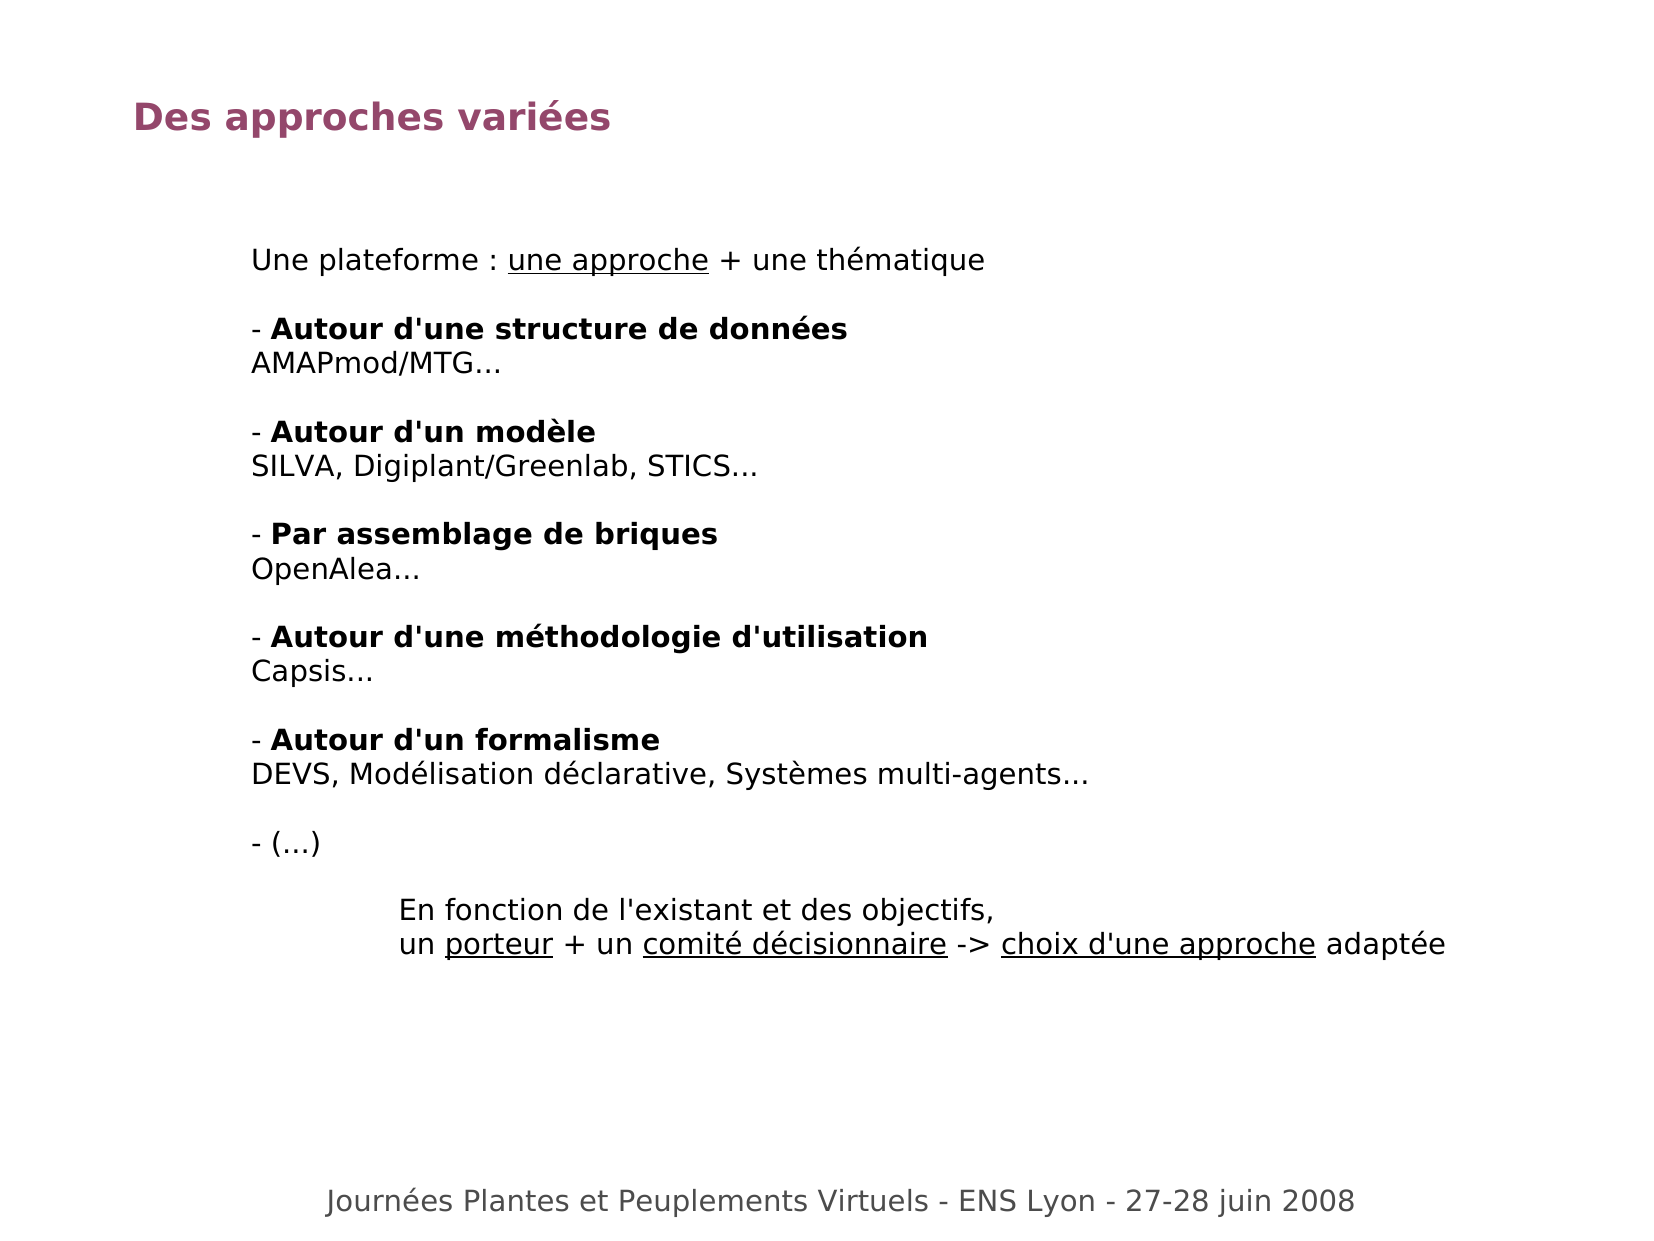

Des approches variées
Une plateforme : une approche + une thématique
- Autour d'une structure de données
AMAPmod/MTG...
- Autour d'un modèle
SILVA, Digiplant/Greenlab, STICS...
- Par assemblage de briques
OpenAlea...
- Autour d'une méthodologie d'utilisation
Capsis...
- Autour d'un formalisme
DEVS, Modélisation déclarative, Systèmes multi-agents...
- (...)
En fonction de l'existant et des objectifs,
un porteur + un comité décisionnaire -> choix d'une approche adaptée
Journées Plantes et Peuplements Virtuels - ENS Lyon - 27-28 juin 2008